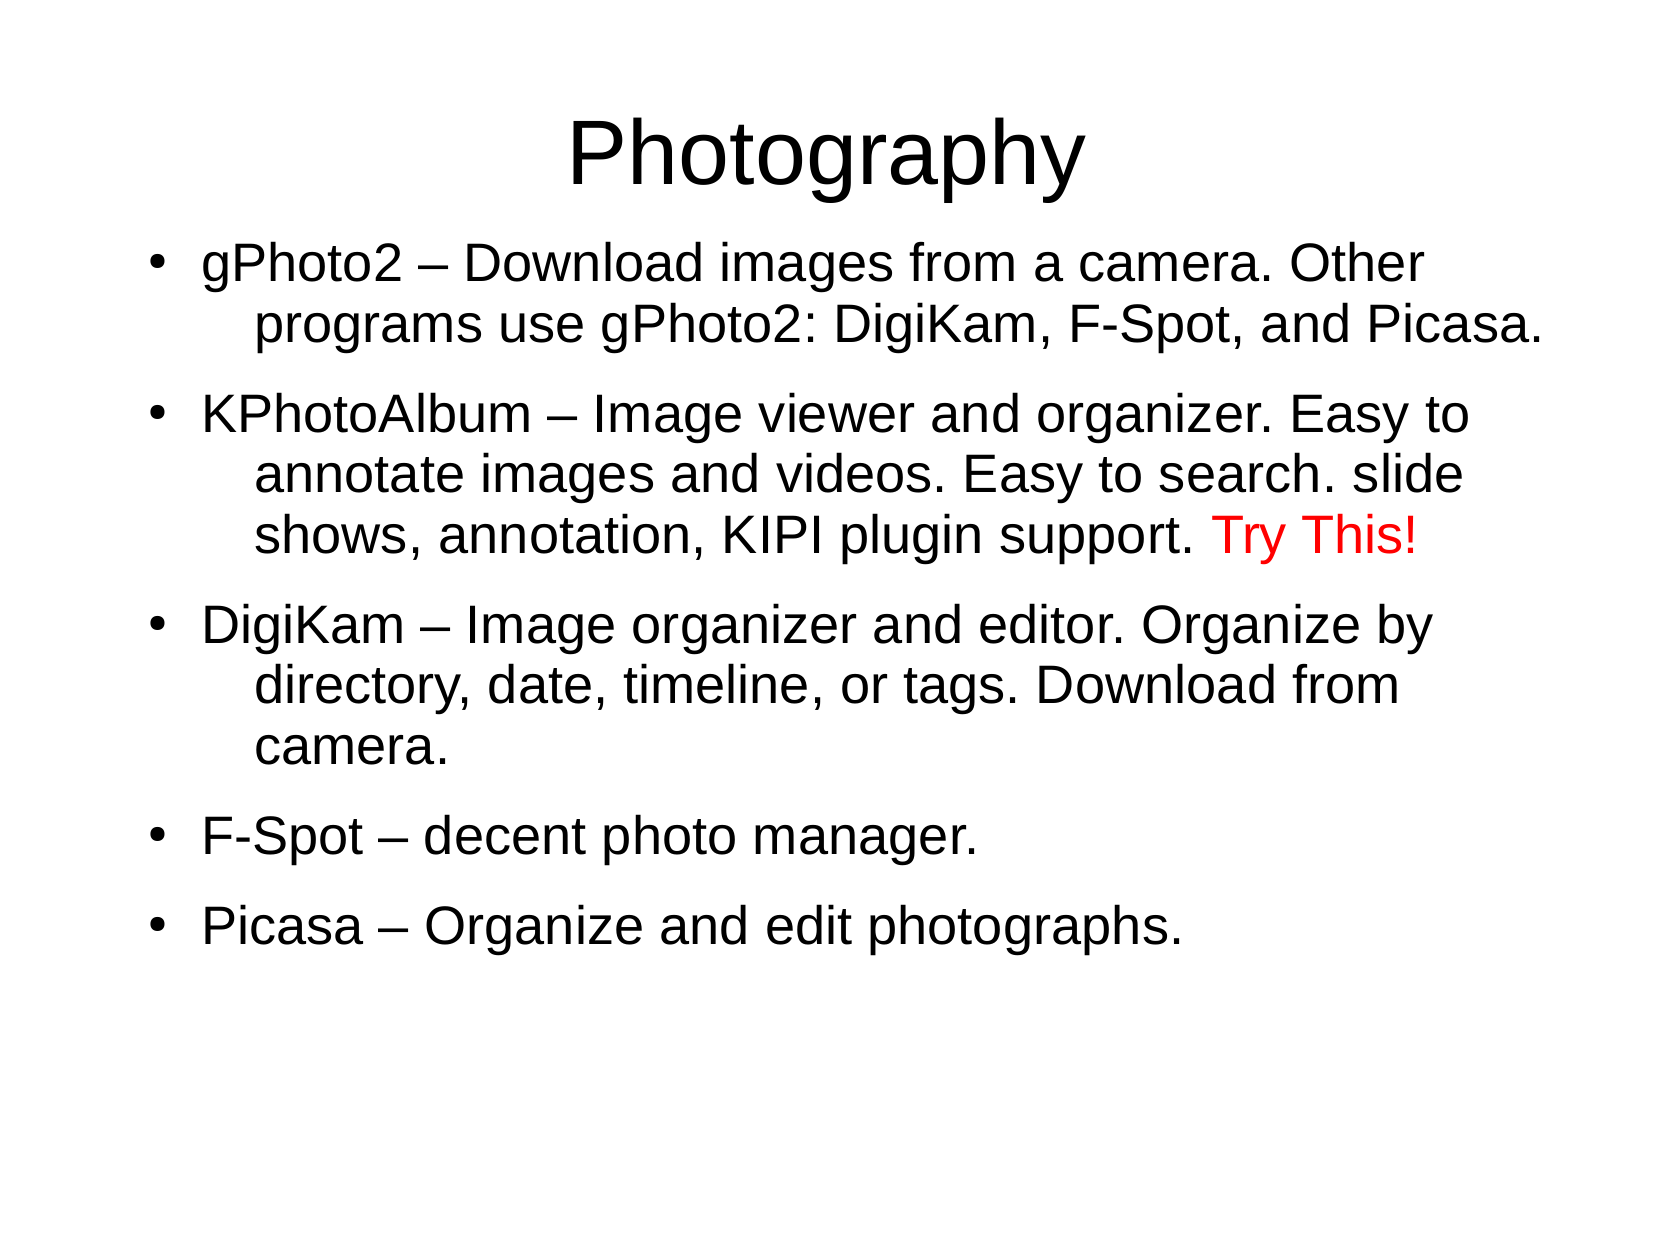

# Photography
gPhoto2 – Download images from a camera. Other programs use gPhoto2: DigiKam, F-Spot, and Picasa.
KPhotoAlbum – Image viewer and organizer. Easy to annotate images and videos. Easy to search. slide shows, annotation, KIPI plugin support. Try This!
DigiKam – Image organizer and editor. Organize by directory, date, timeline, or tags. Download from camera.
F-Spot – decent photo manager.
Picasa – Organize and edit photographs.